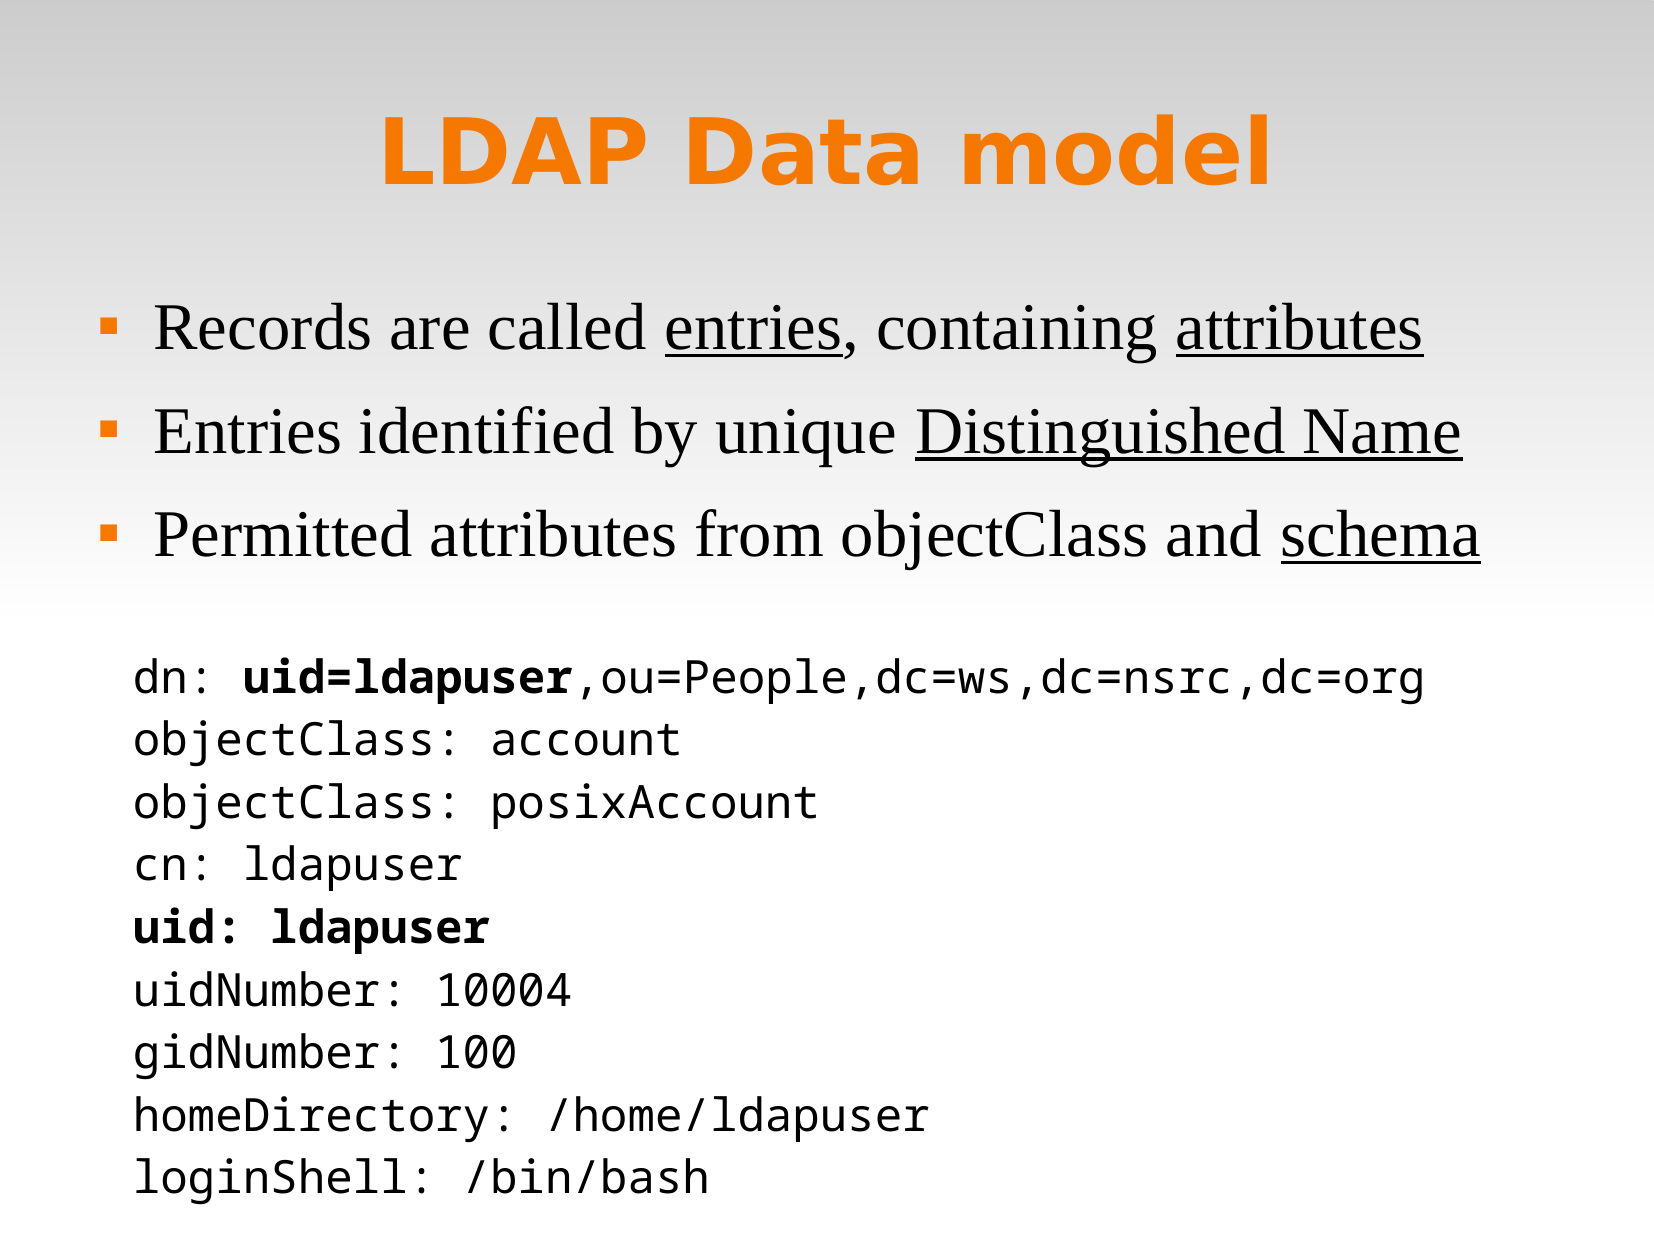

# LDAP Data model
Records are called entries, containing attributes
Entries identified by unique Distinguished Name
Permitted attributes from objectClass and schema
dn: uid=ldapuser,ou=People,dc=ws,dc=nsrc,dc=org
objectClass: account
objectClass: posixAccount
cn: ldapuser
uid: ldapuser
uidNumber: 10004
gidNumber: 100
homeDirectory: /home/ldapuser
loginShell: /bin/bash